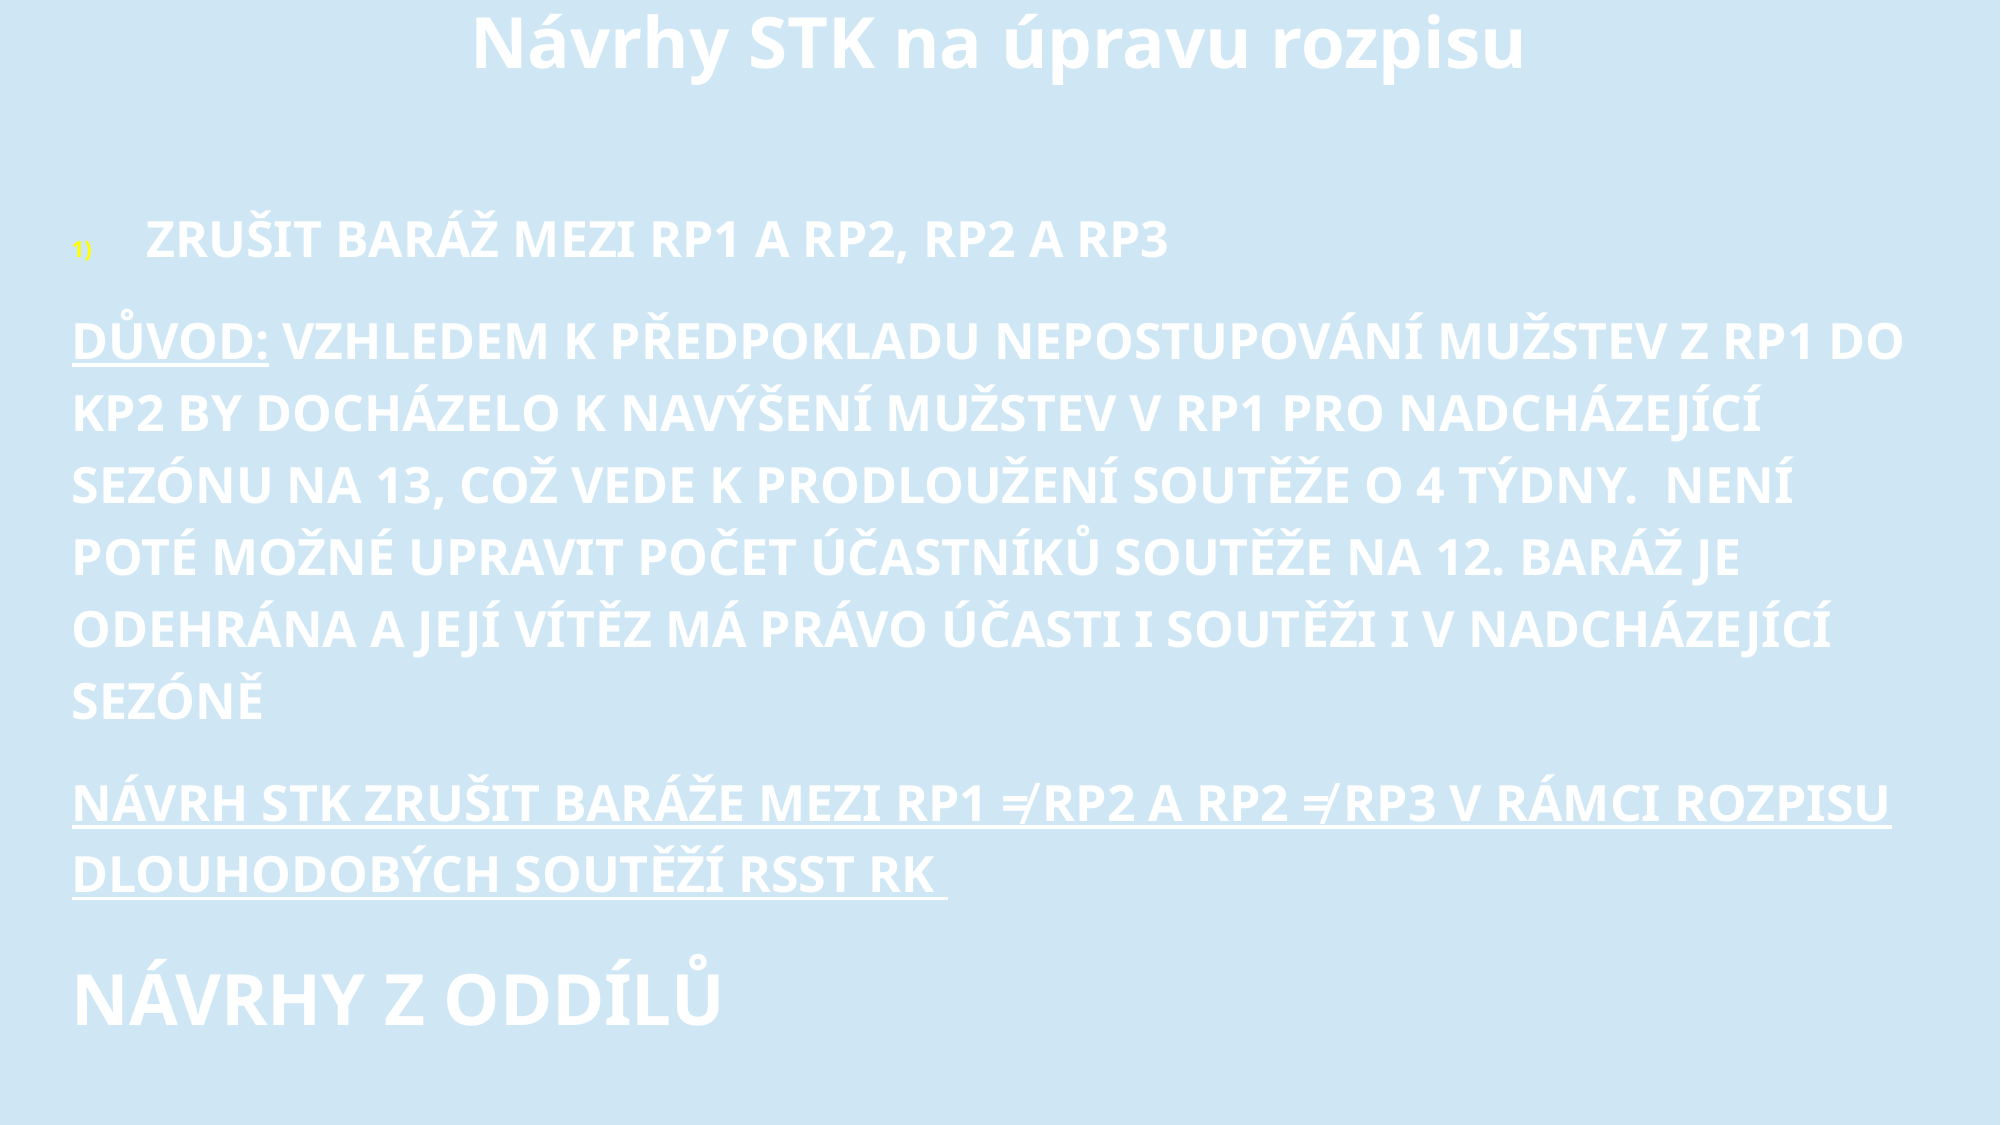

# Návrhy STK na úpravu rozpisu
ZRUŠIT BARÁŽ MEZI RP1 A RP2, RP2 A RP3
DŮVOD: VZHLEDEM K PŘEDPOKLADU NEPOSTUPOVÁNÍ MUŽSTEV Z RP1 DO KP2 BY DOCHÁZELO K NAVÝŠENÍ MUŽSTEV V RP1 PRO NADCHÁZEJÍCÍ SEZÓNU NA 13, COŽ VEDE K PRODLOUŽENÍ SOUTĚŽE O 4 TÝDNY. NENÍ POTÉ MOŽNÉ UPRAVIT POČET ÚČASTNÍKŮ SOUTĚŽE NA 12. BARÁŽ JE ODEHRÁNA A JEJÍ VÍTĚZ MÁ PRÁVO ÚČASTI I SOUTĚŽI I V NADCHÁZEJÍCÍ SEZÓNĚ
NÁVRH STK ZRUŠIT BARÁŽE MEZI RP1 ≠ RP2 A RP2 ≠ RP3 V RÁMCI ROZPISU DLOUHODOBÝCH SOUTĚŽÍ RSST RK
NÁVRHY Z ODDÍLŮ